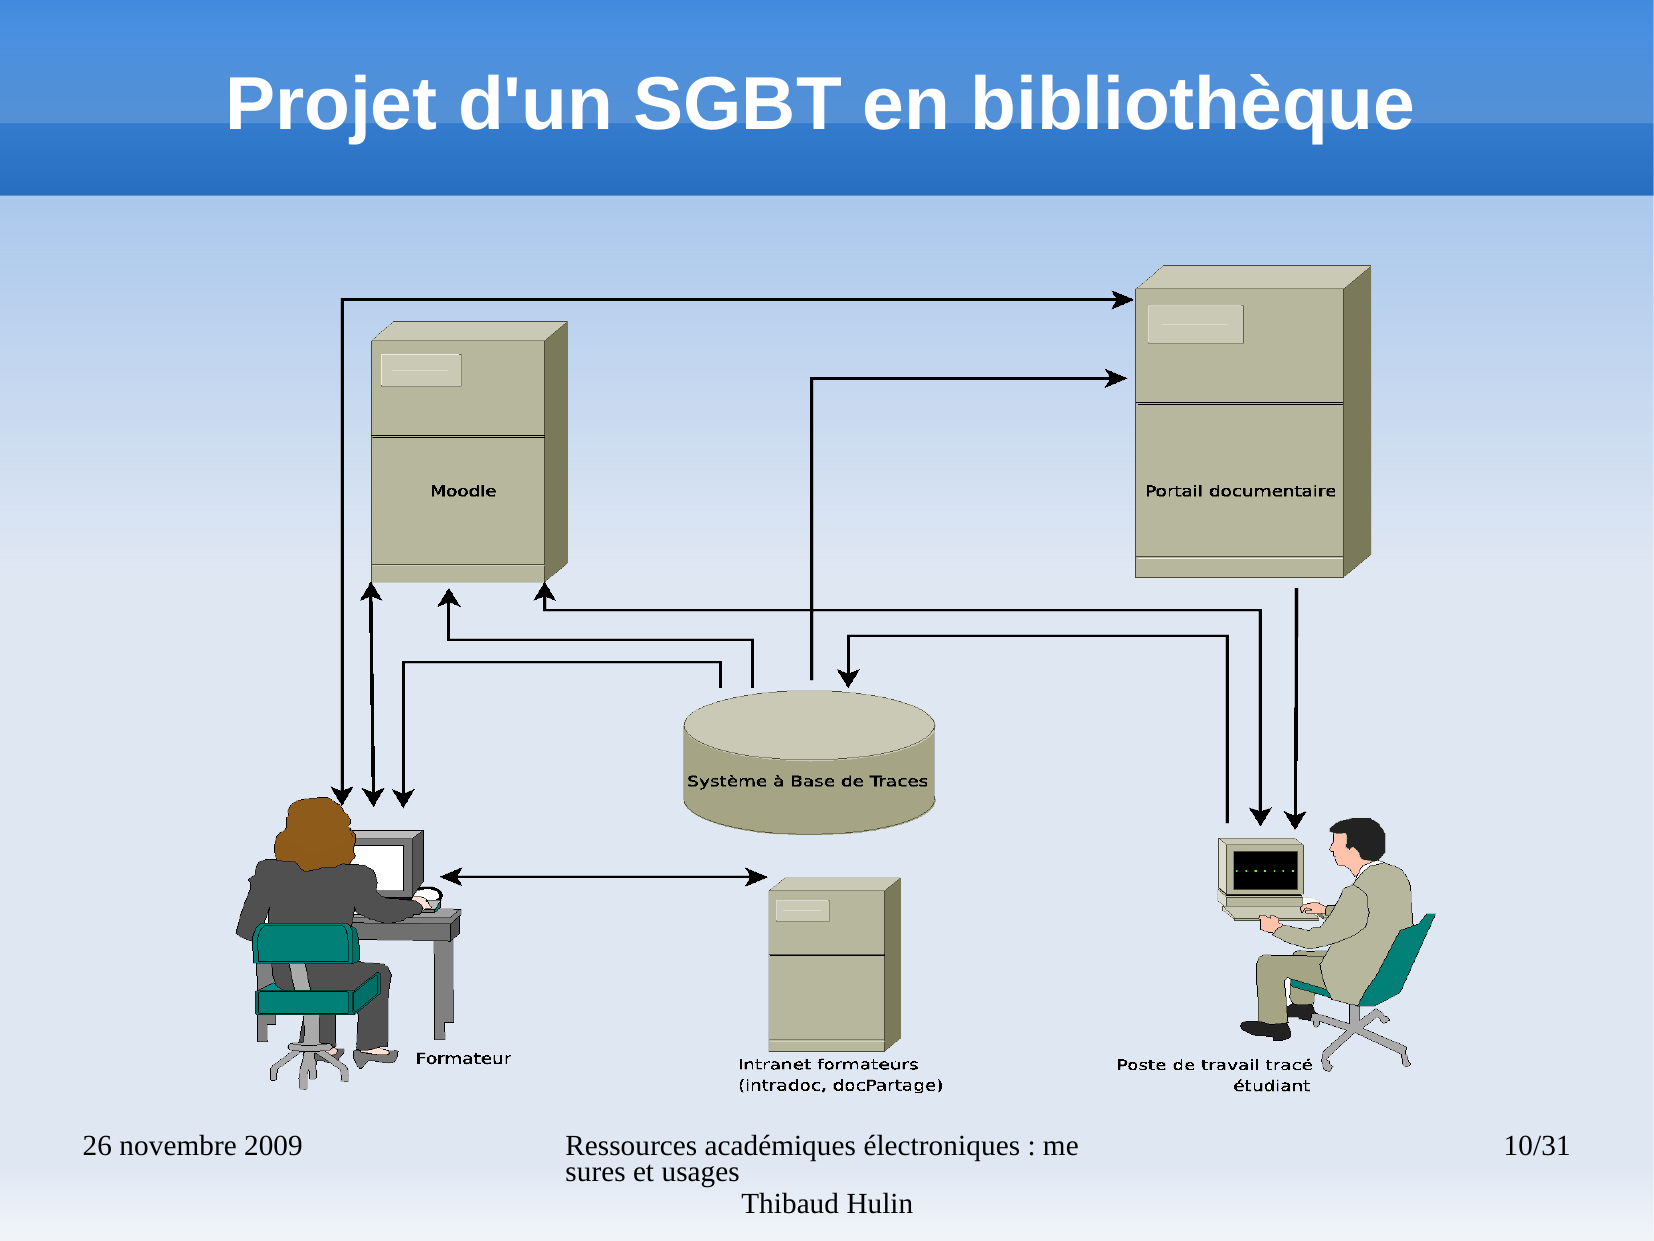

# Projet d'un SGBT en bibliothèque
26 novembre 2009
Ressources académiques électroniques : mesures et usages
10